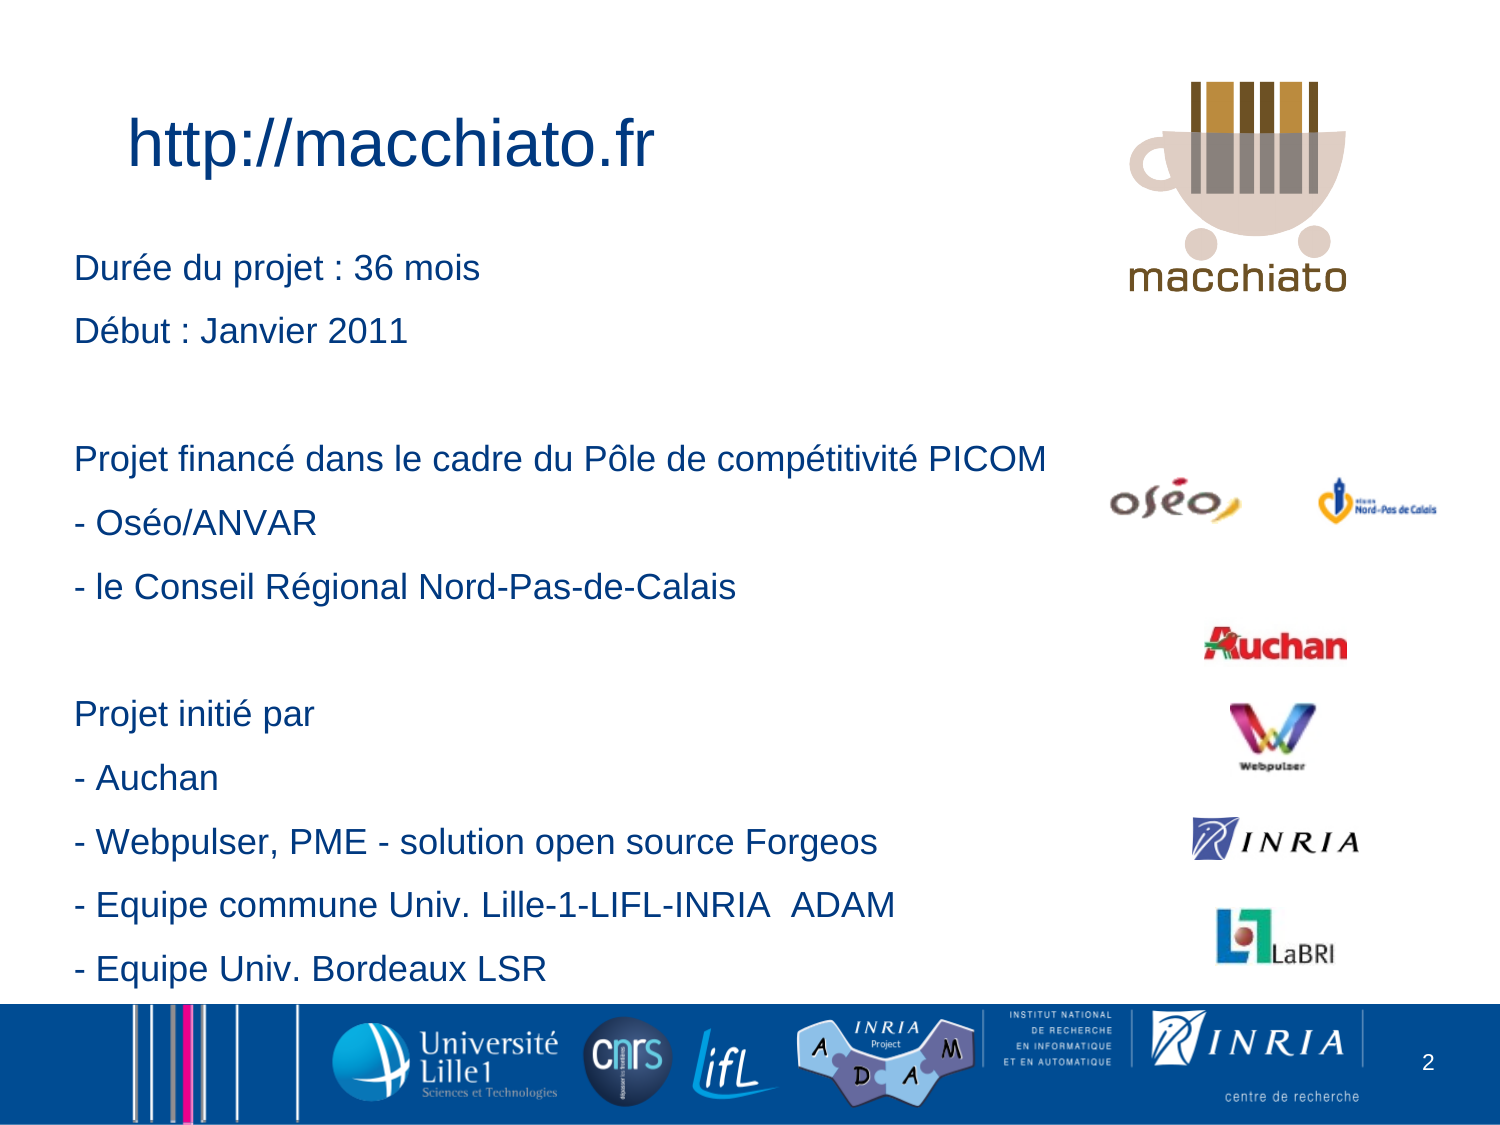

# http://macchiato.fr
Durée du projet : 36 mois
Début : Janvier 2011
Projet financé dans le cadre du Pôle de compétitivité PICOM
- Oséo/ANVAR
- le Conseil Régional Nord-Pas-de-Calais
Projet initié par
- Auchan
- Webpulser, PME - solution open source Forgeos
- Equipe commune Univ. Lille-1-LIFL-INRIA ADAM
- Equipe Univ. Bordeaux LSR